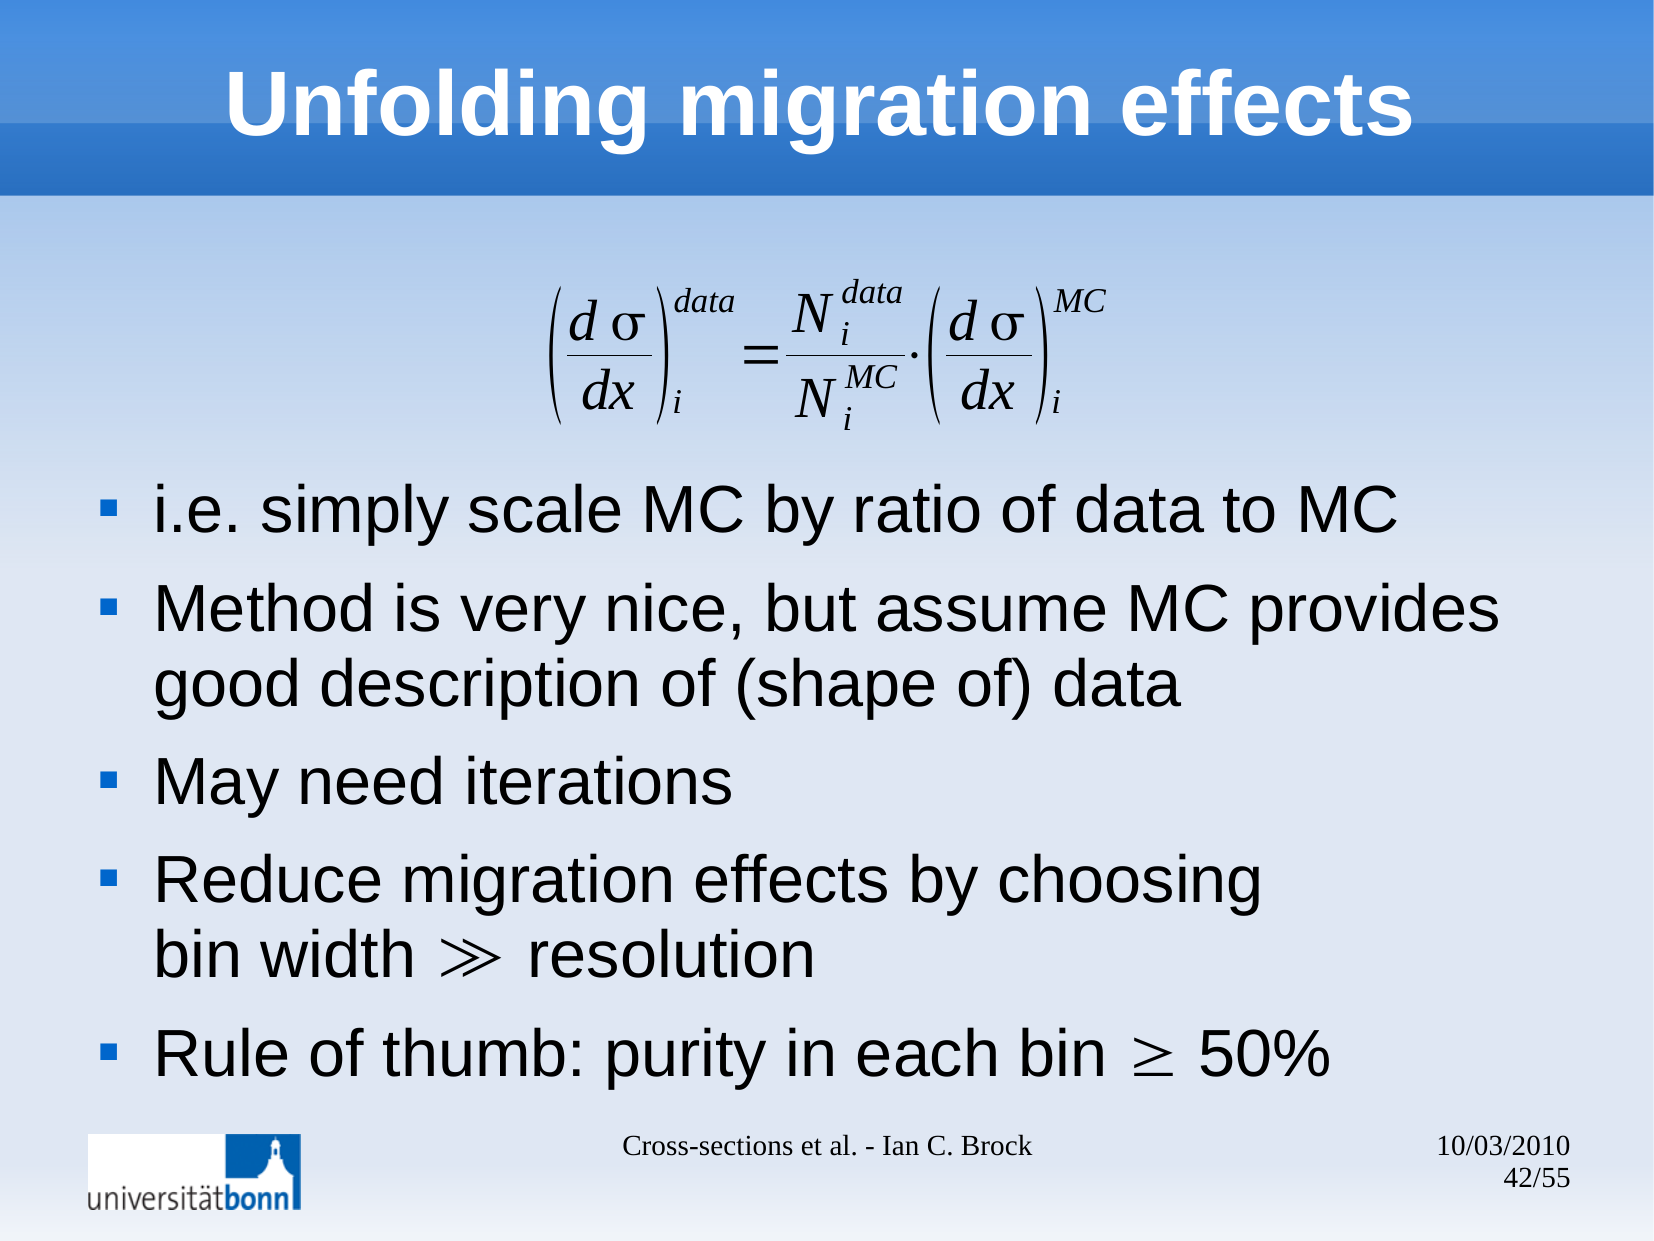

# Unfolding migration effects
i.e. simply scale MC by ratio of data to MC
Method is very nice, but assume MC provides good description of (shape of) data
May need iterations
Reduce migration effects by choosing
bin width ≫ resolution
Rule of thumb: purity in each bin ≥ 50%
Cross-sections et al. - Ian C. Brock
42